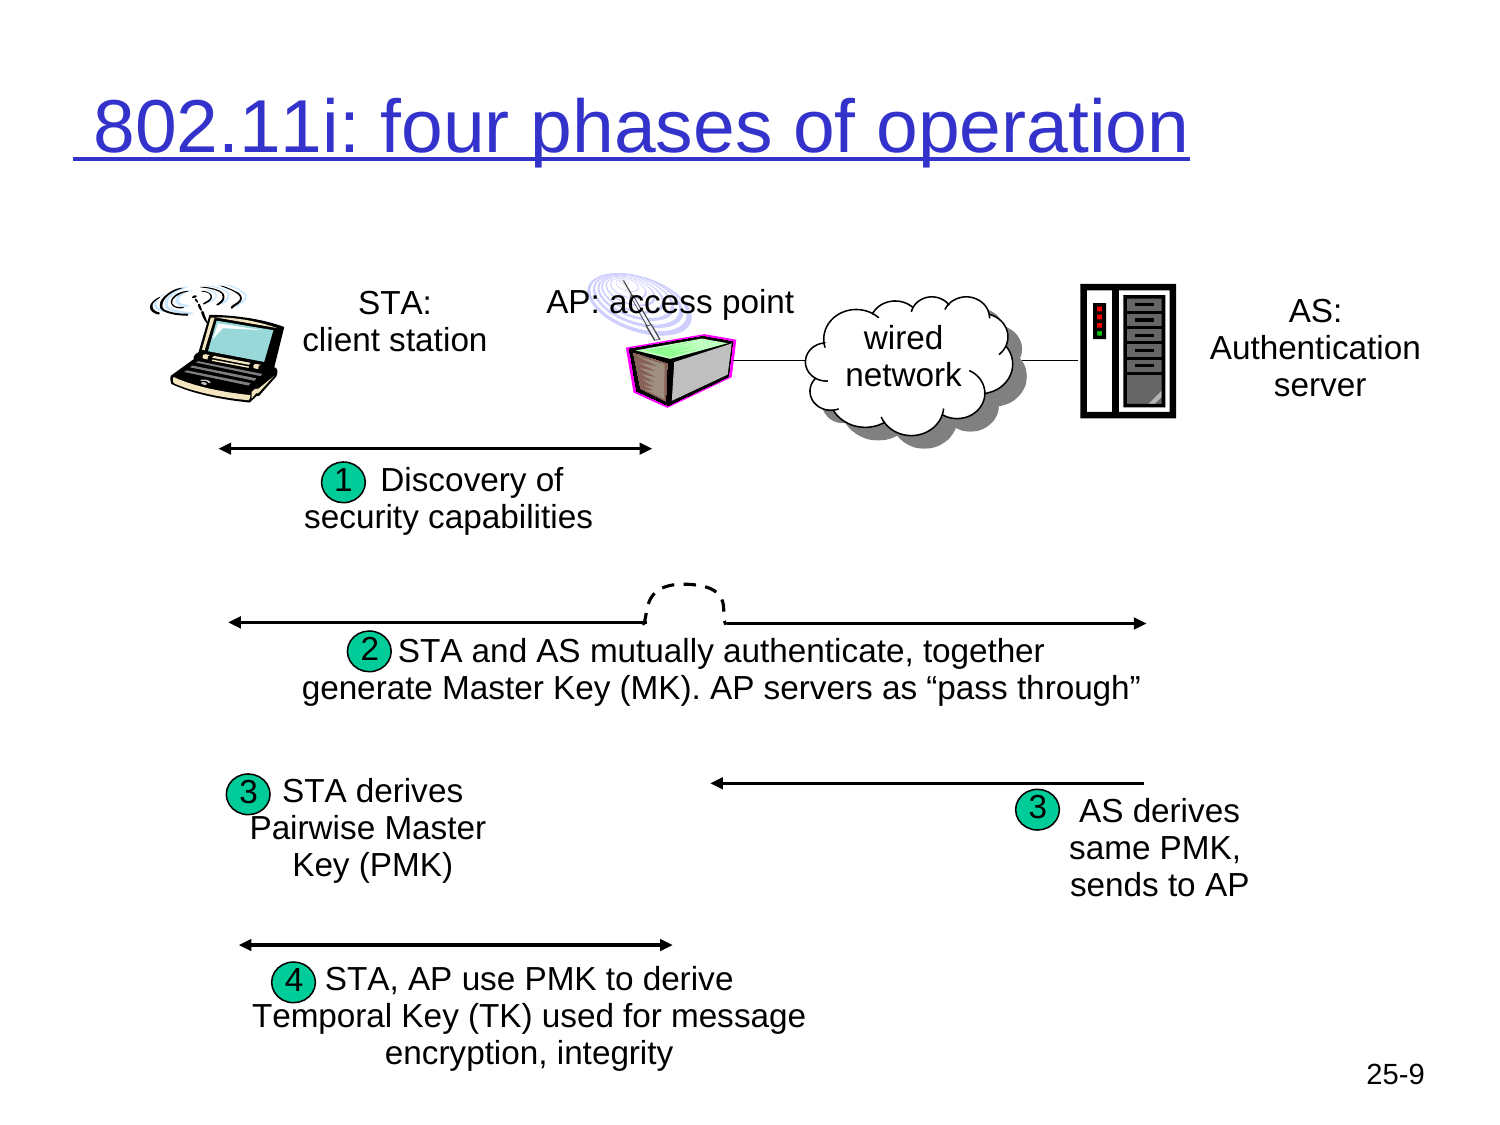

# 802.11i: four phases of operation
AP: access point
STA:
client station
AS:
Authentication
 server
wired
network
1 Discovery of
security capabilities
2
STA and AS mutually authenticate, together
generate Master Key (MK). AP servers as “pass through”
STA derives
Pairwise Master
Key (PMK)
3
3
AS derives
same PMK,
sends to AP
STA, AP use PMK to derive
Temporal Key (TK) used for message
encryption, integrity
4
9